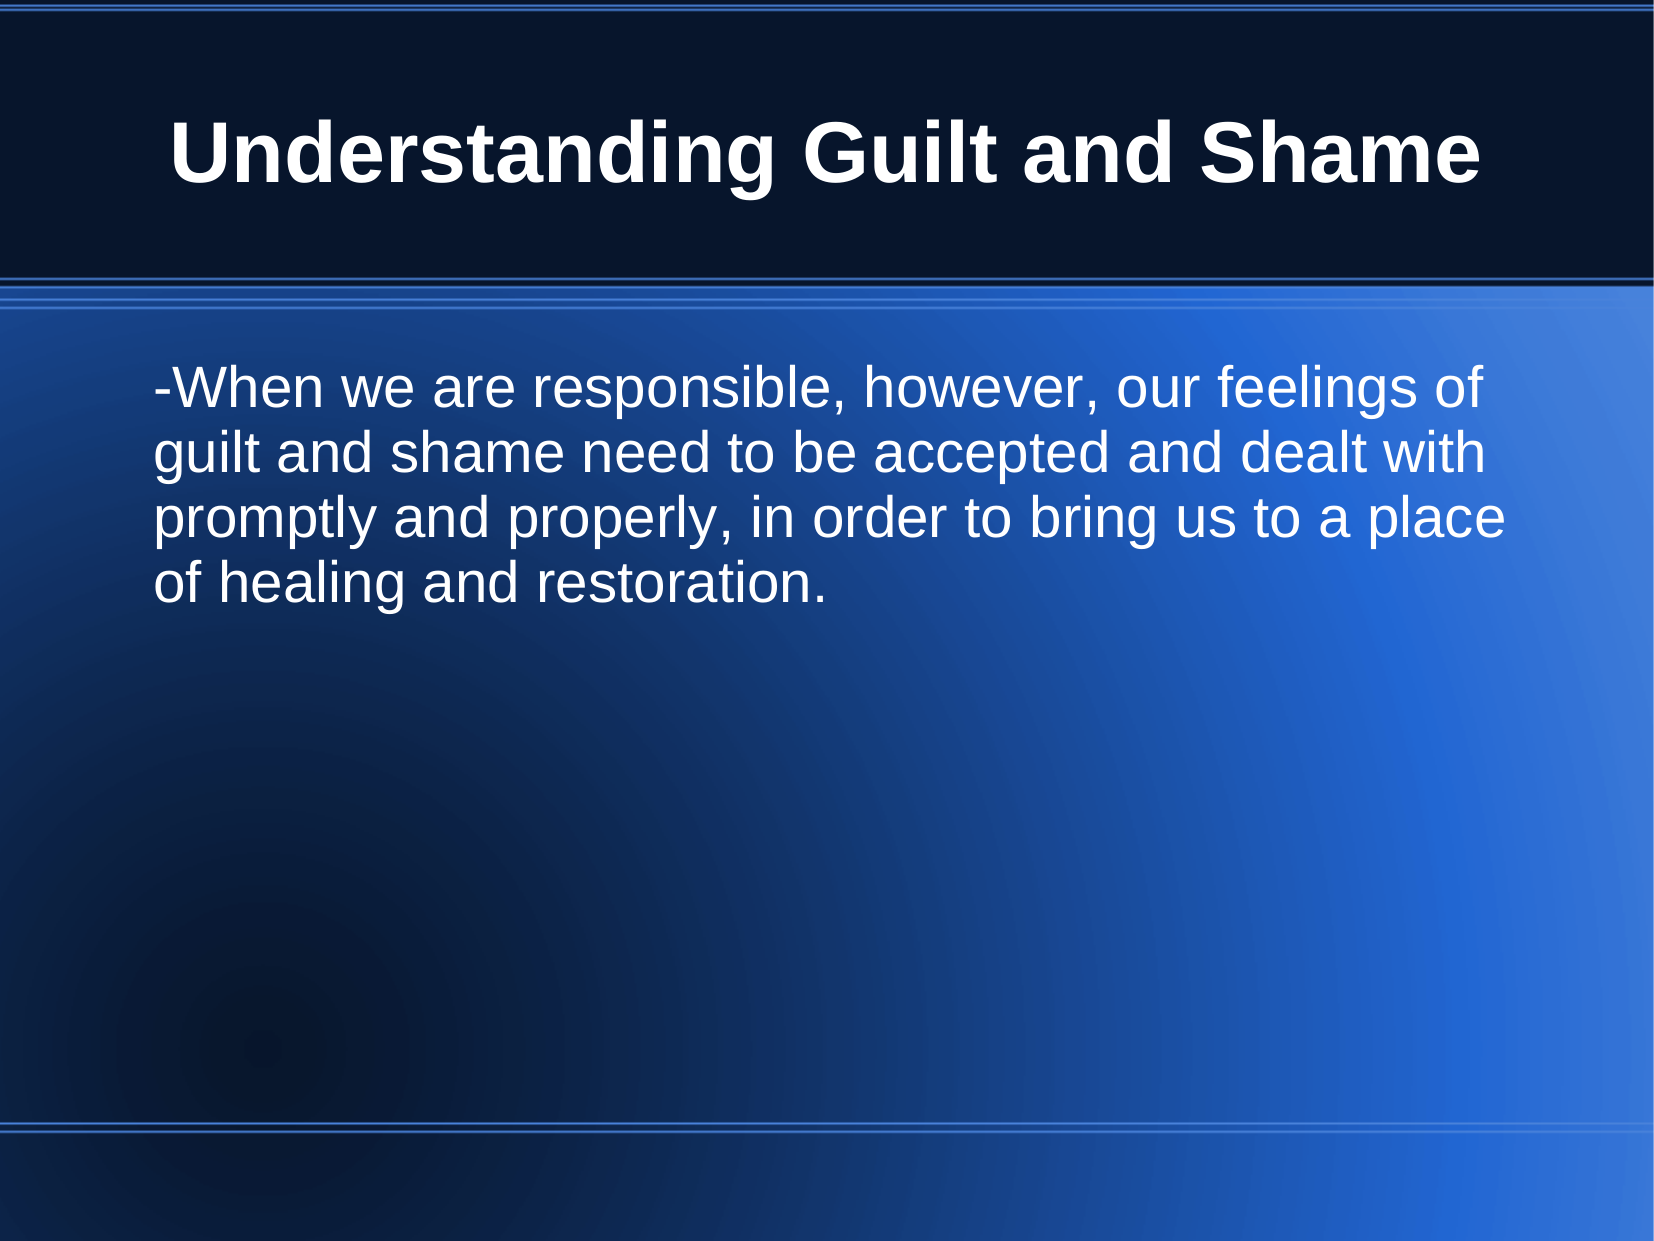

# Understanding Guilt and Shame
-When we are responsible, however, our feelings of guilt and shame need to be accepted and dealt with promptly and properly, in order to bring us to a place of healing and restoration.